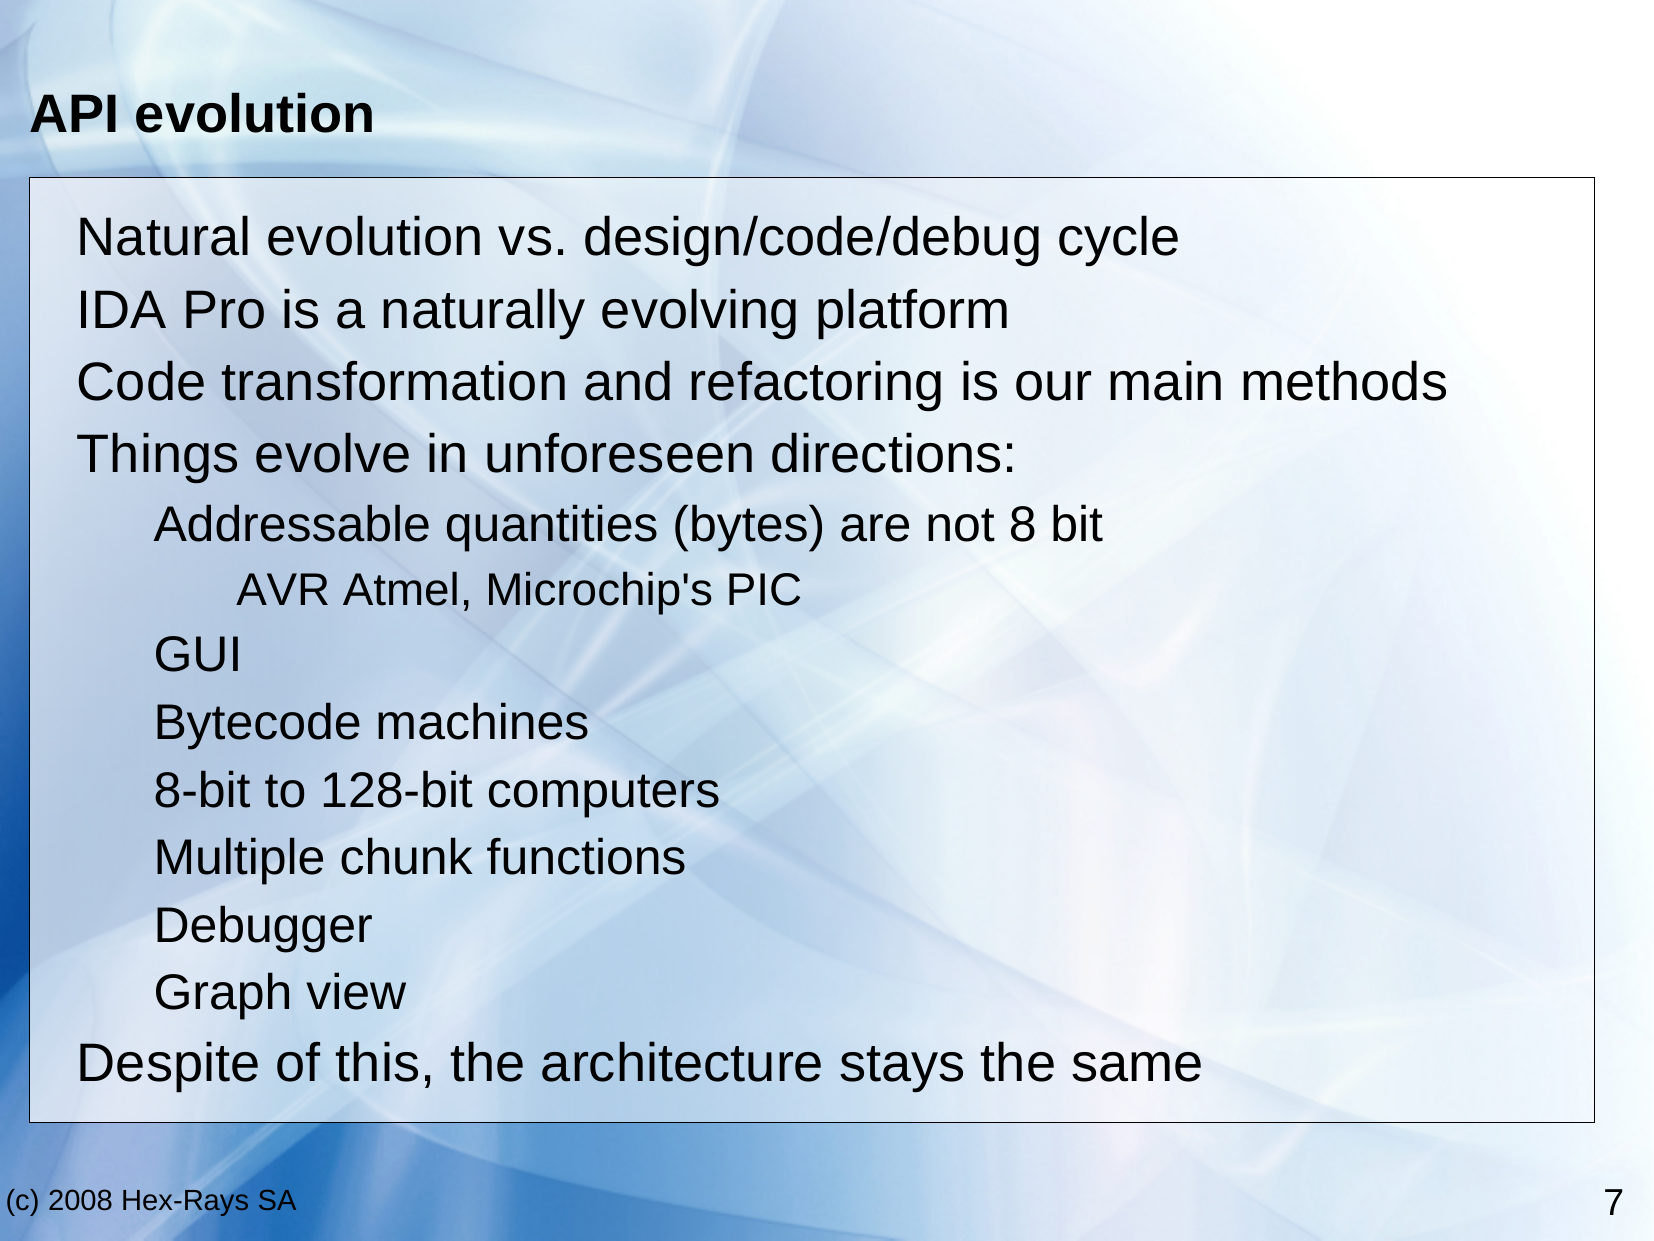

# API evolution
Natural evolution vs. design/code/debug cycle
IDA Pro is a naturally evolving platform
Code transformation and refactoring is our main methods
Things evolve in unforeseen directions:
Addressable quantities (bytes) are not 8 bit
AVR Atmel, Microchip's PIC
GUI
Bytecode machines
8-bit to 128-bit computers
Multiple chunk functions
Debugger
Graph view
Despite of this, the architecture stays the same
7
(c) 2008 Hex-Rays SA